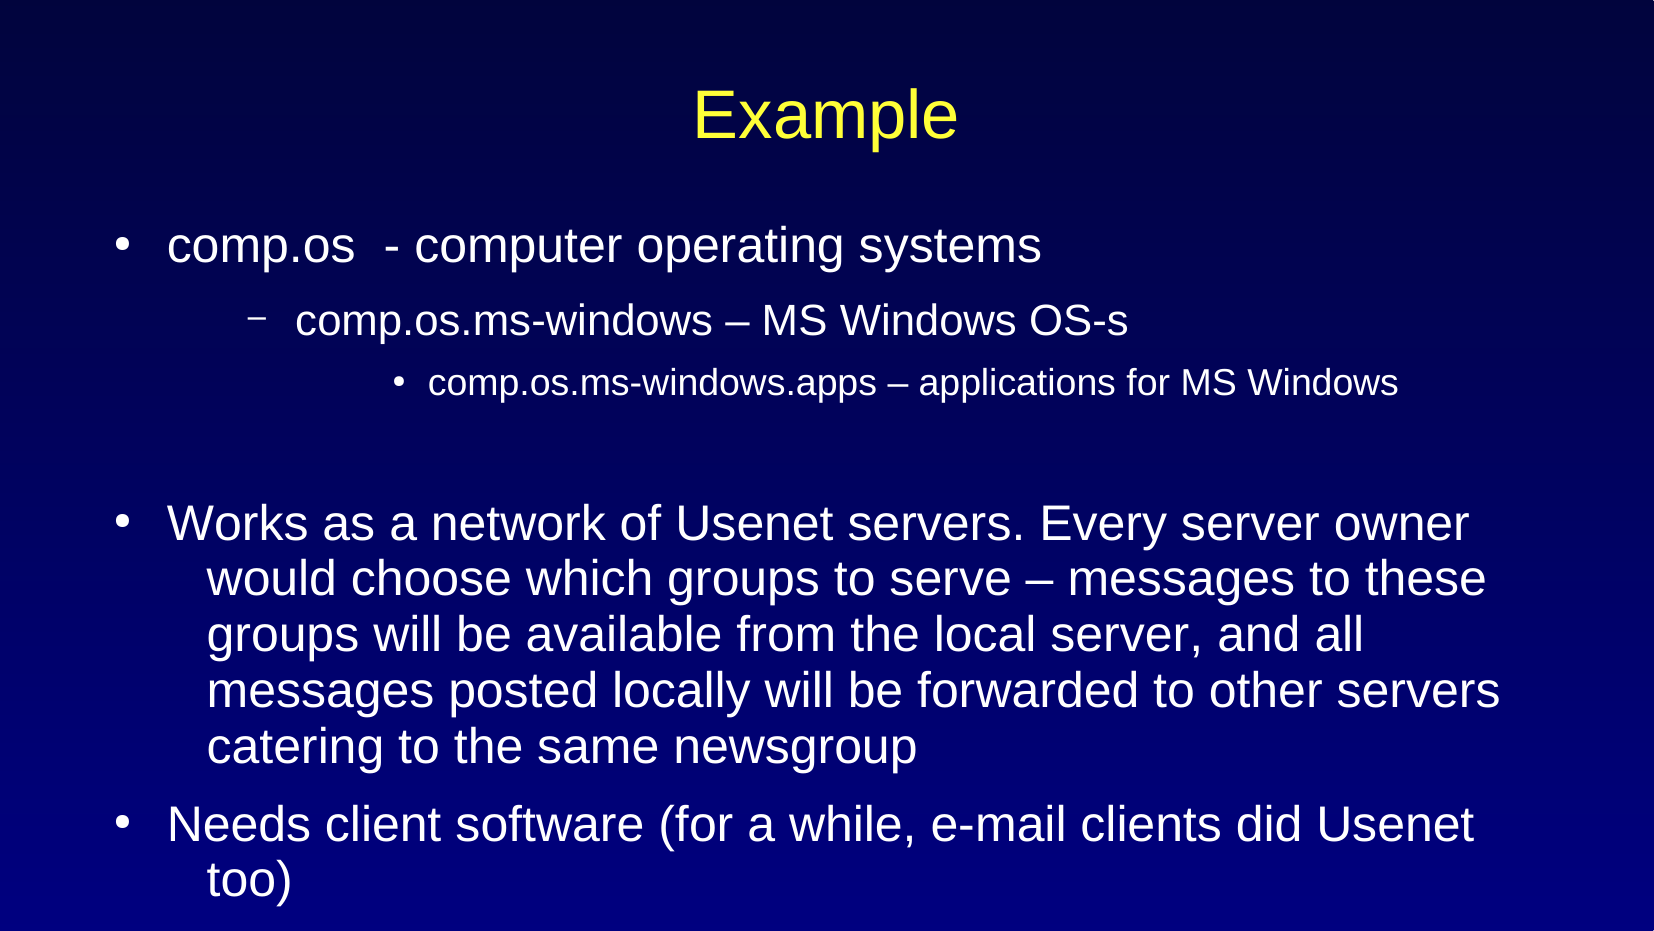

# Example
comp.os - computer operating systems
comp.os.ms-windows – MS Windows OS-s
comp.os.ms-windows.apps – applications for MS Windows
Works as a network of Usenet servers. Every server owner would choose which groups to serve – messages to these groups will be available from the local server, and all messages posted locally will be forwarded to other servers catering to the same newsgroup
Needs client software (for a while, e-mail clients did Usenet too)